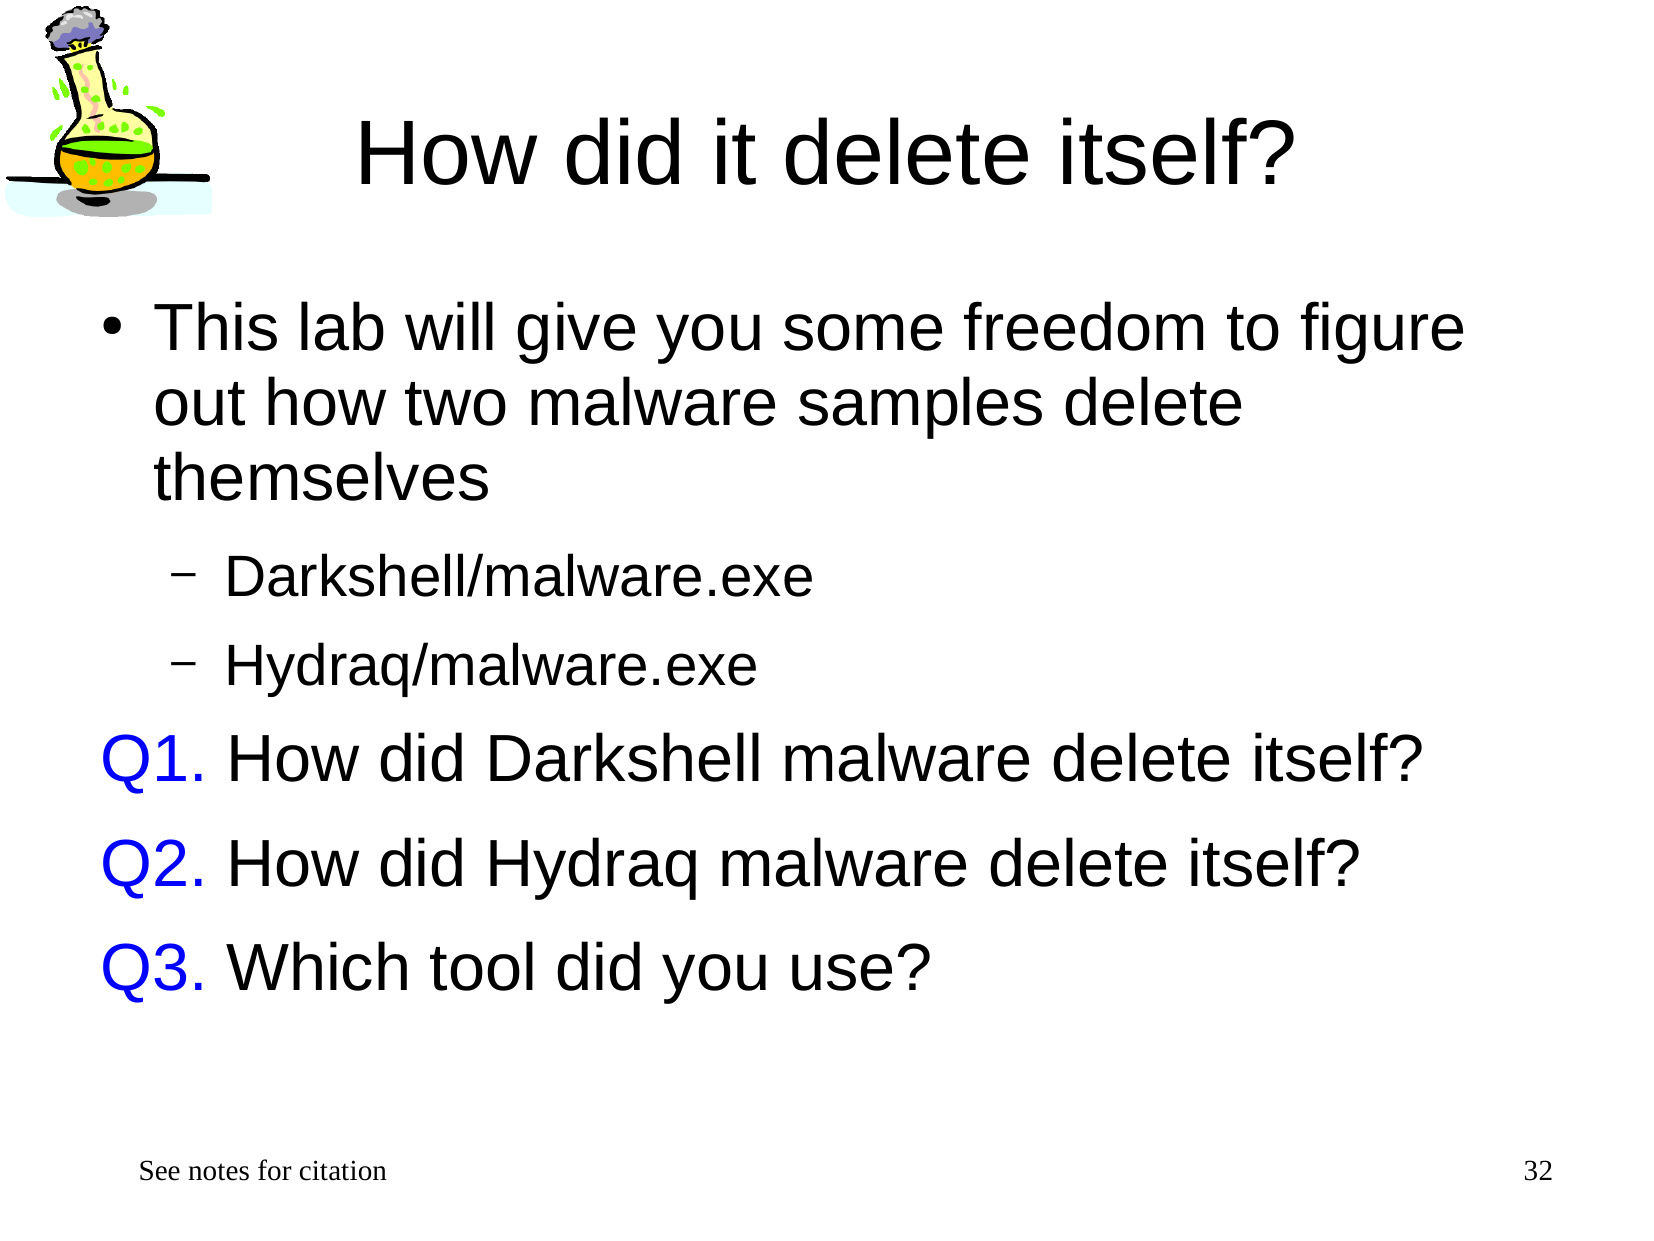

# How did it delete itself?
This lab will give you some freedom to figure out how two malware samples delete themselves
Darkshell/malware.exe
Hydraq/malware.exe
 How did Darkshell malware delete itself?
 How did Hydraq malware delete itself?
 Which tool did you use?
See notes for citation
32